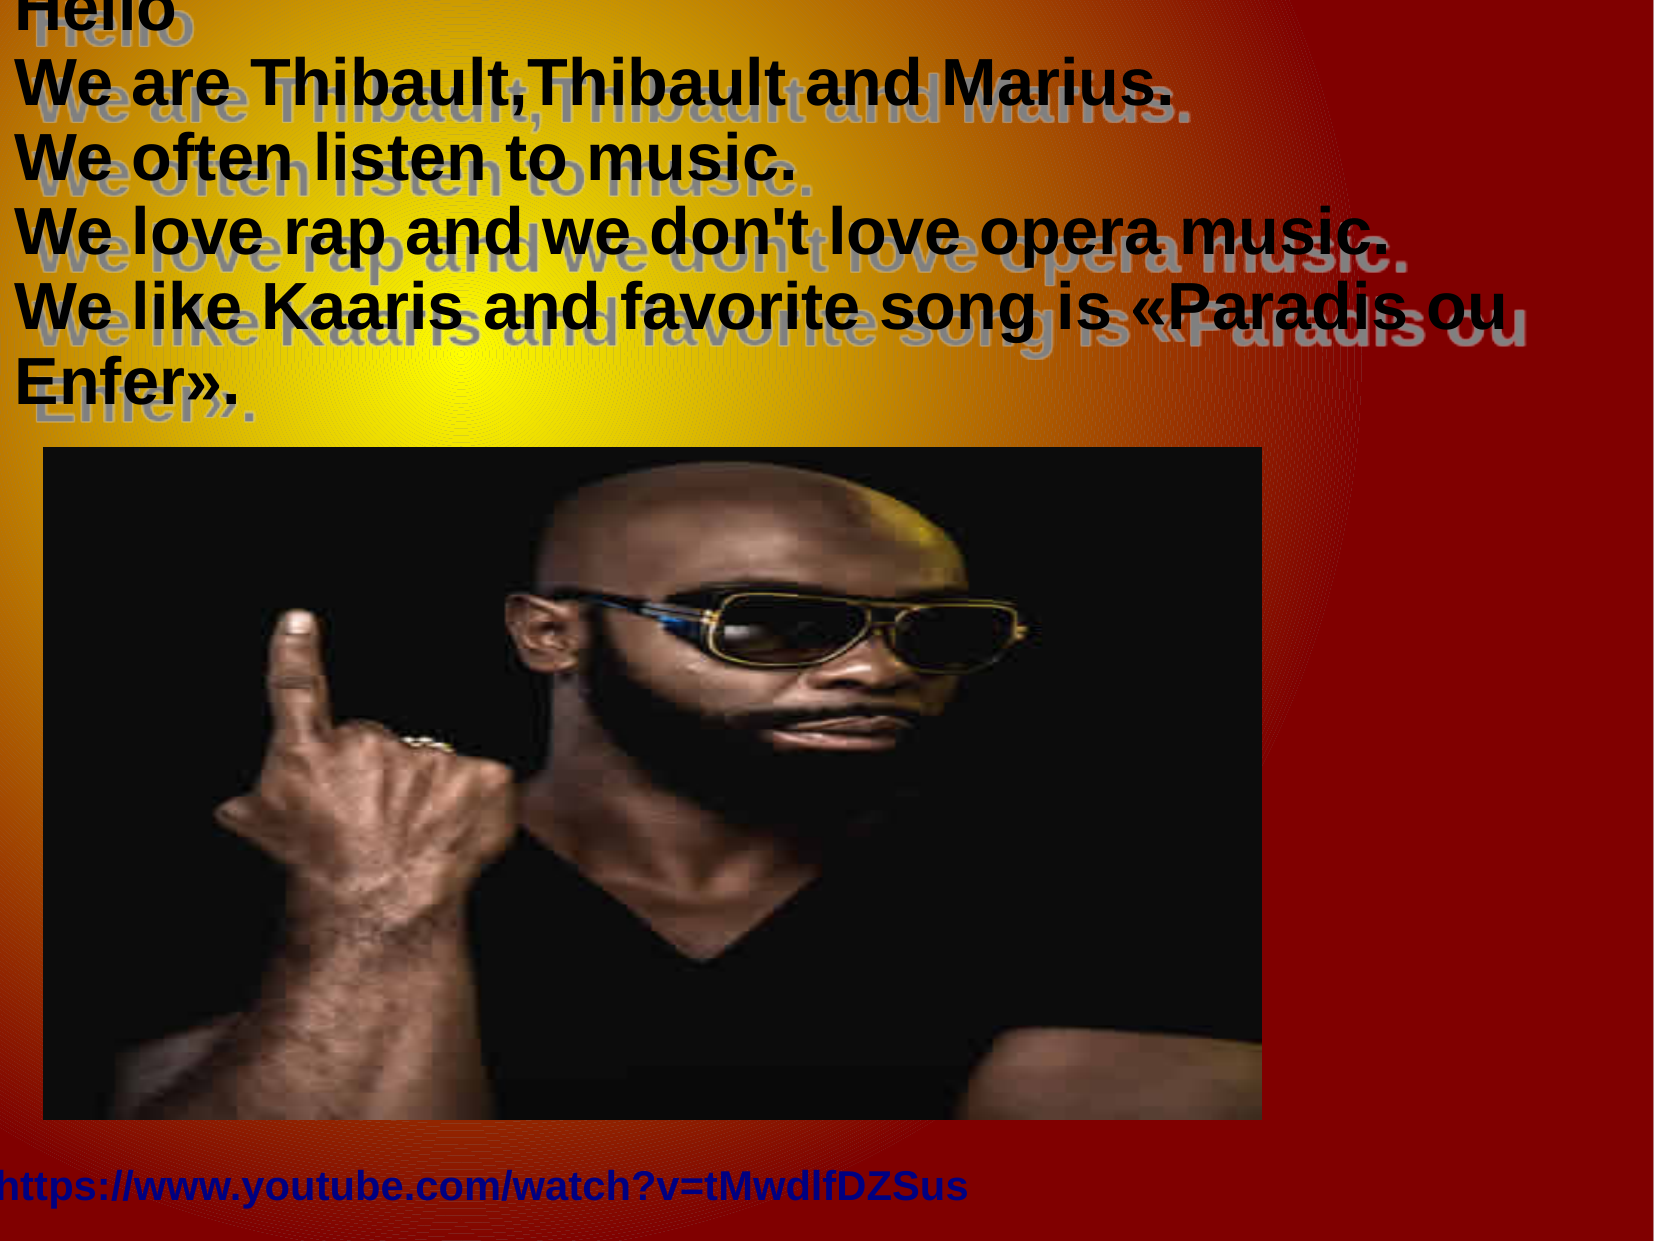

Hello
We are Thibault,Thibault and Marius.
We often listen to music.
We love rap and we don't love opera music.
We like Kaaris and favorite song is «Paradis ou Enfer».
https://www.youtube.com/watch?v=tMwdlfDZSus